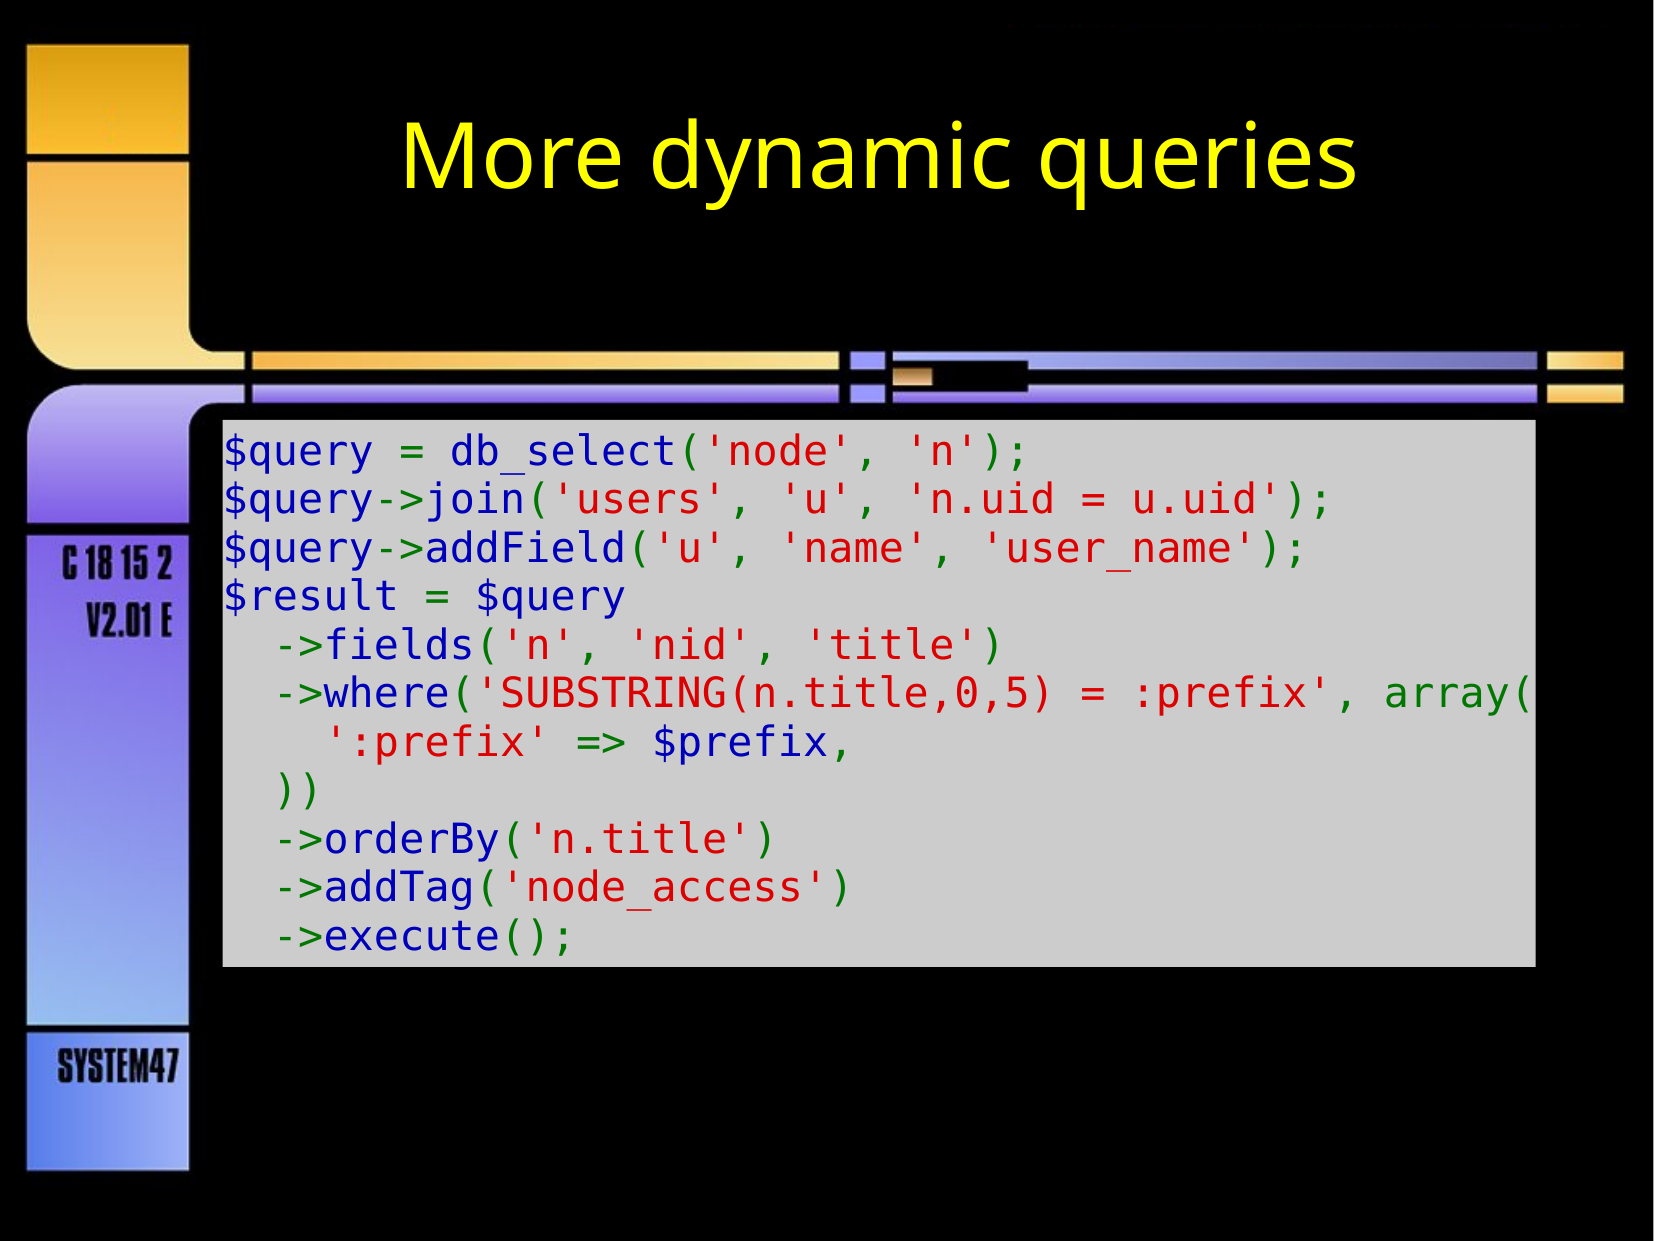

# More dynamic queries
$query = db_select('node', 'n');
$query->join('users', 'u', 'n.uid = u.uid');
$query->addField('u', 'name', 'user_name');
$result = $query
  ->fields('n', 'nid', 'title')
  ->where('SUBSTRING(n.title,0,5) = :prefix', array(
    ':prefix' => $prefix,
  ))
  ->orderBy('n.title')
  ->addTag('node_access')
  ->execute();